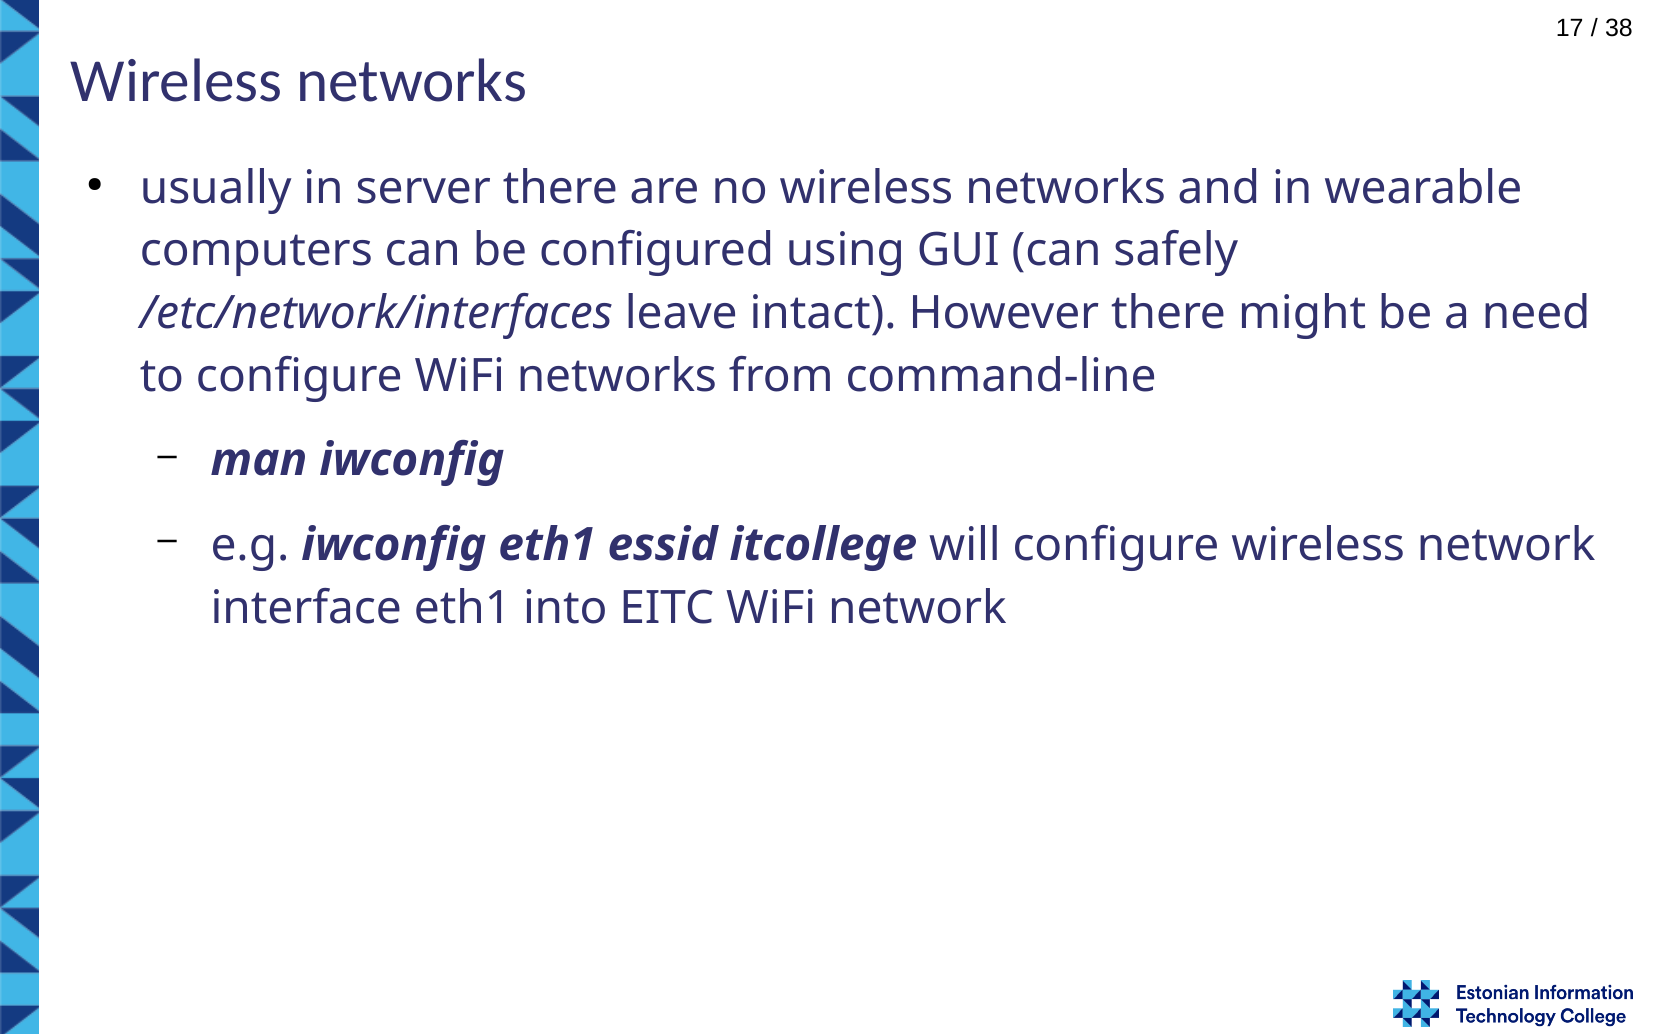

# Wireless networks
usually in server there are no wireless networks and in wearable computers can be configured using GUI (can safely /etc/network/interfaces leave intact). However there might be a need to configure WiFi networks from command-line
man iwconfig
e.g. iwconfig eth1 essid itcollege will configure wireless network interface eth1 into EITC WiFi network